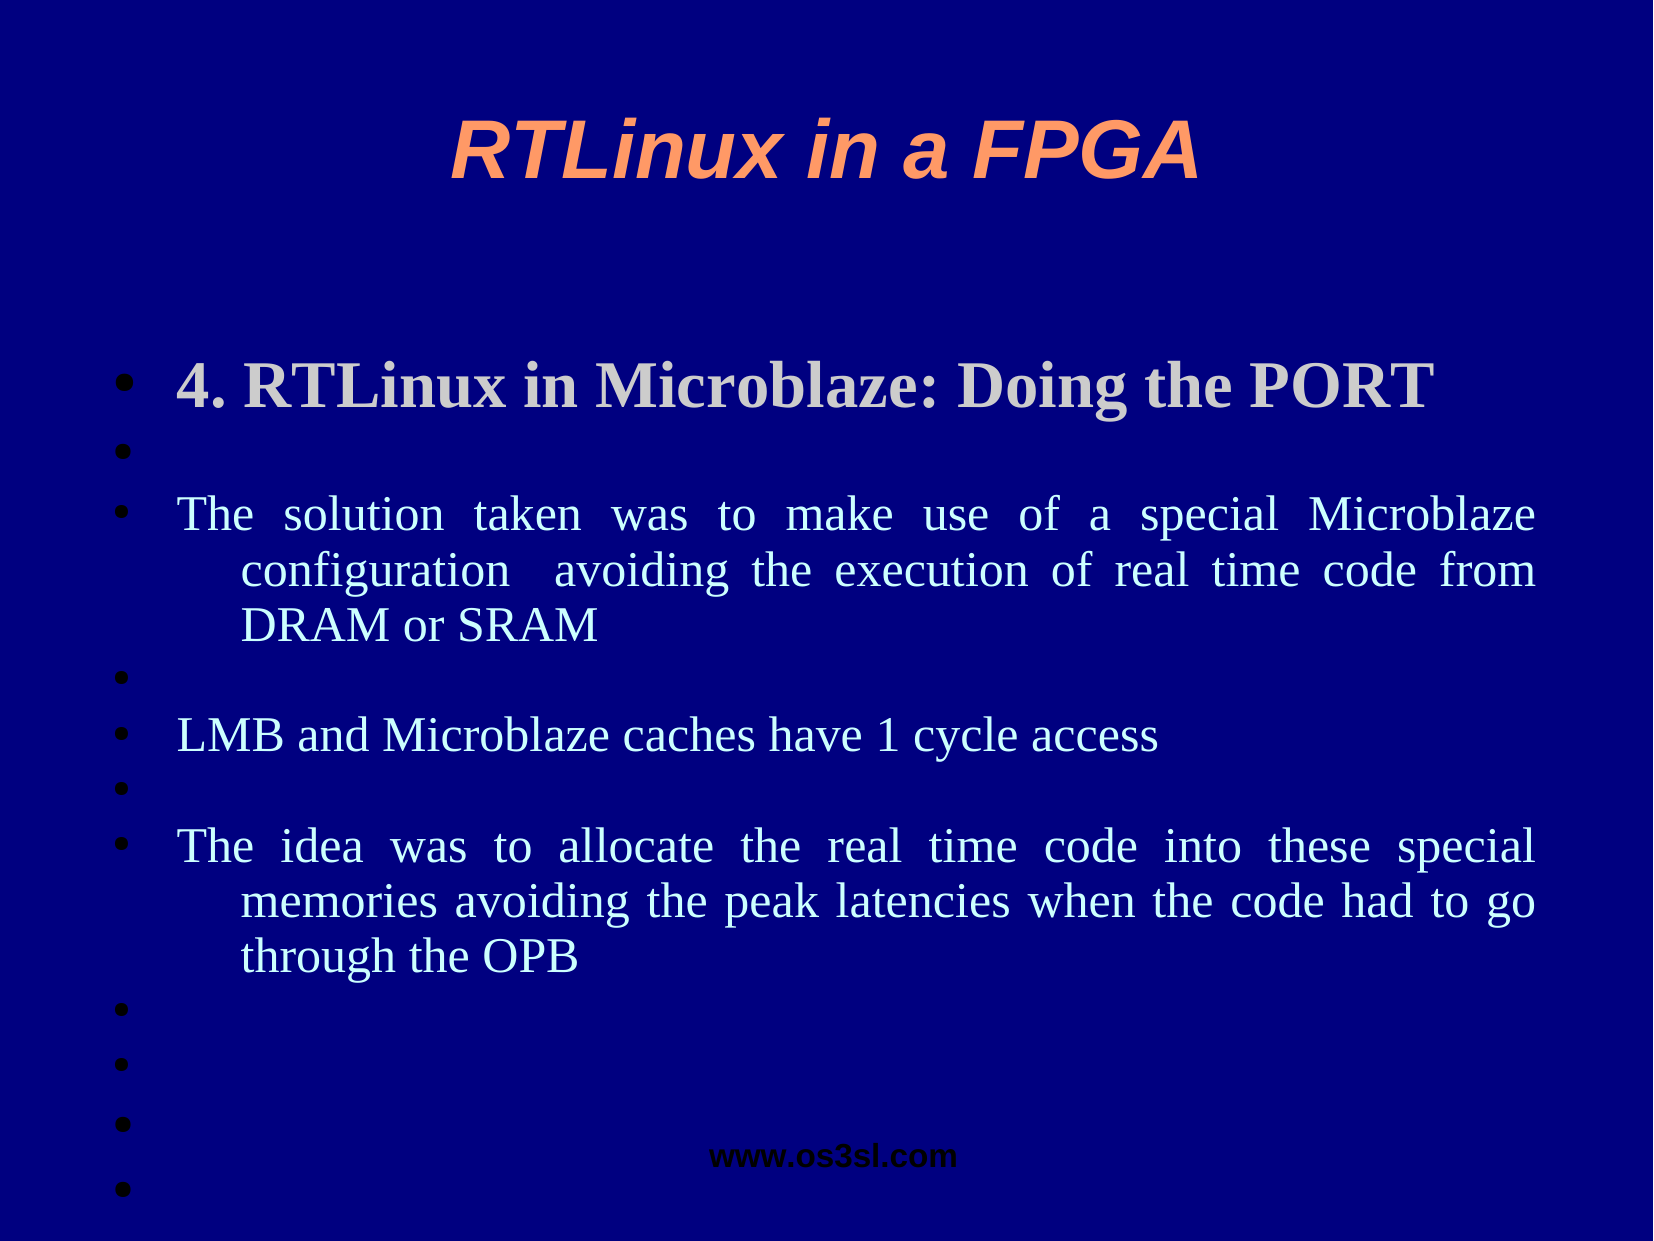

# RTLinux in a FPGA
4. RTLinux in Microblaze: Doing the PORT
The solution taken was to make use of a special Microblaze configuration avoiding the execution of real time code from DRAM or SRAM
LMB and Microblaze caches have 1 cycle access
The idea was to allocate the real time code into these special memories avoiding the peak latencies when the code had to go through the OPB
www.os3sl.com